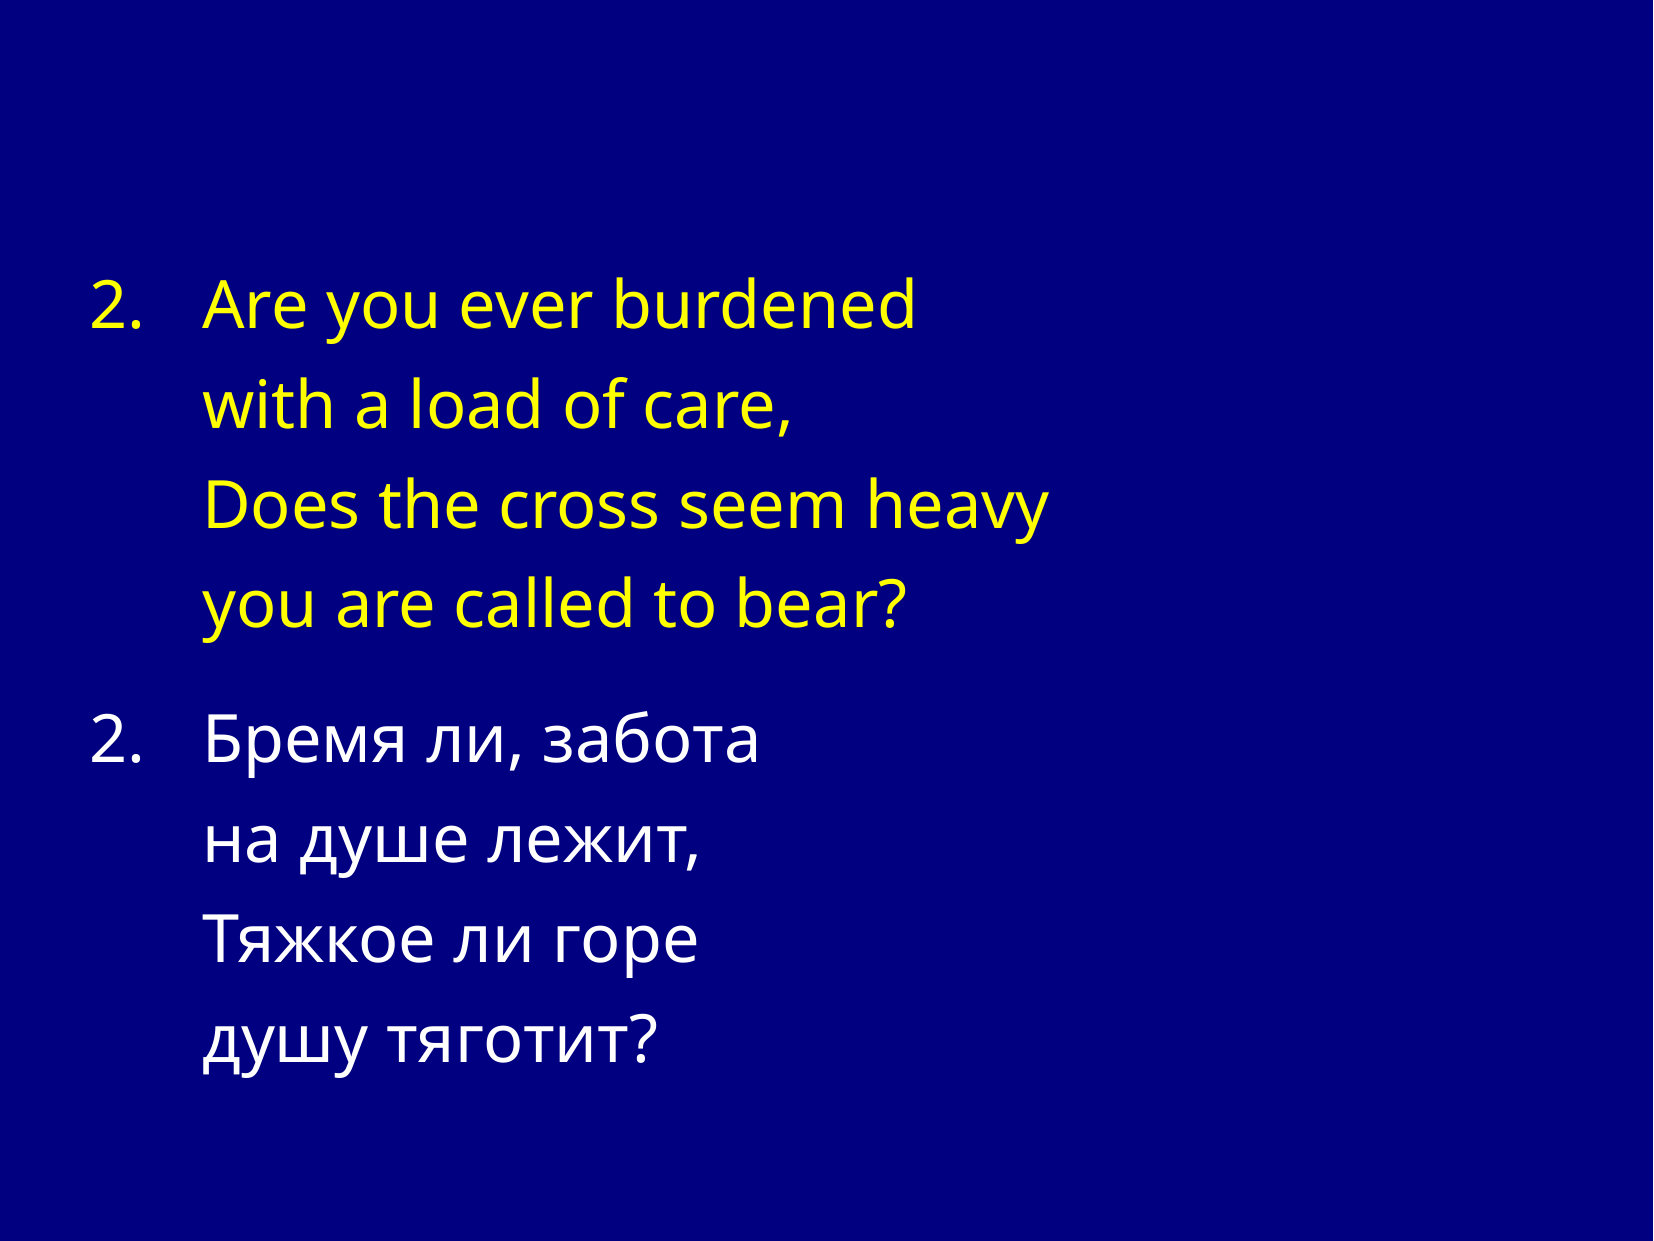

2.	Are you ever burdened
	with a load of care,
	Does the cross seem heavy
	you are called to bear?
2.	Бремя ли, забота
	на душе лежит,
	Тяжкое ли горе
	душу тяготит?